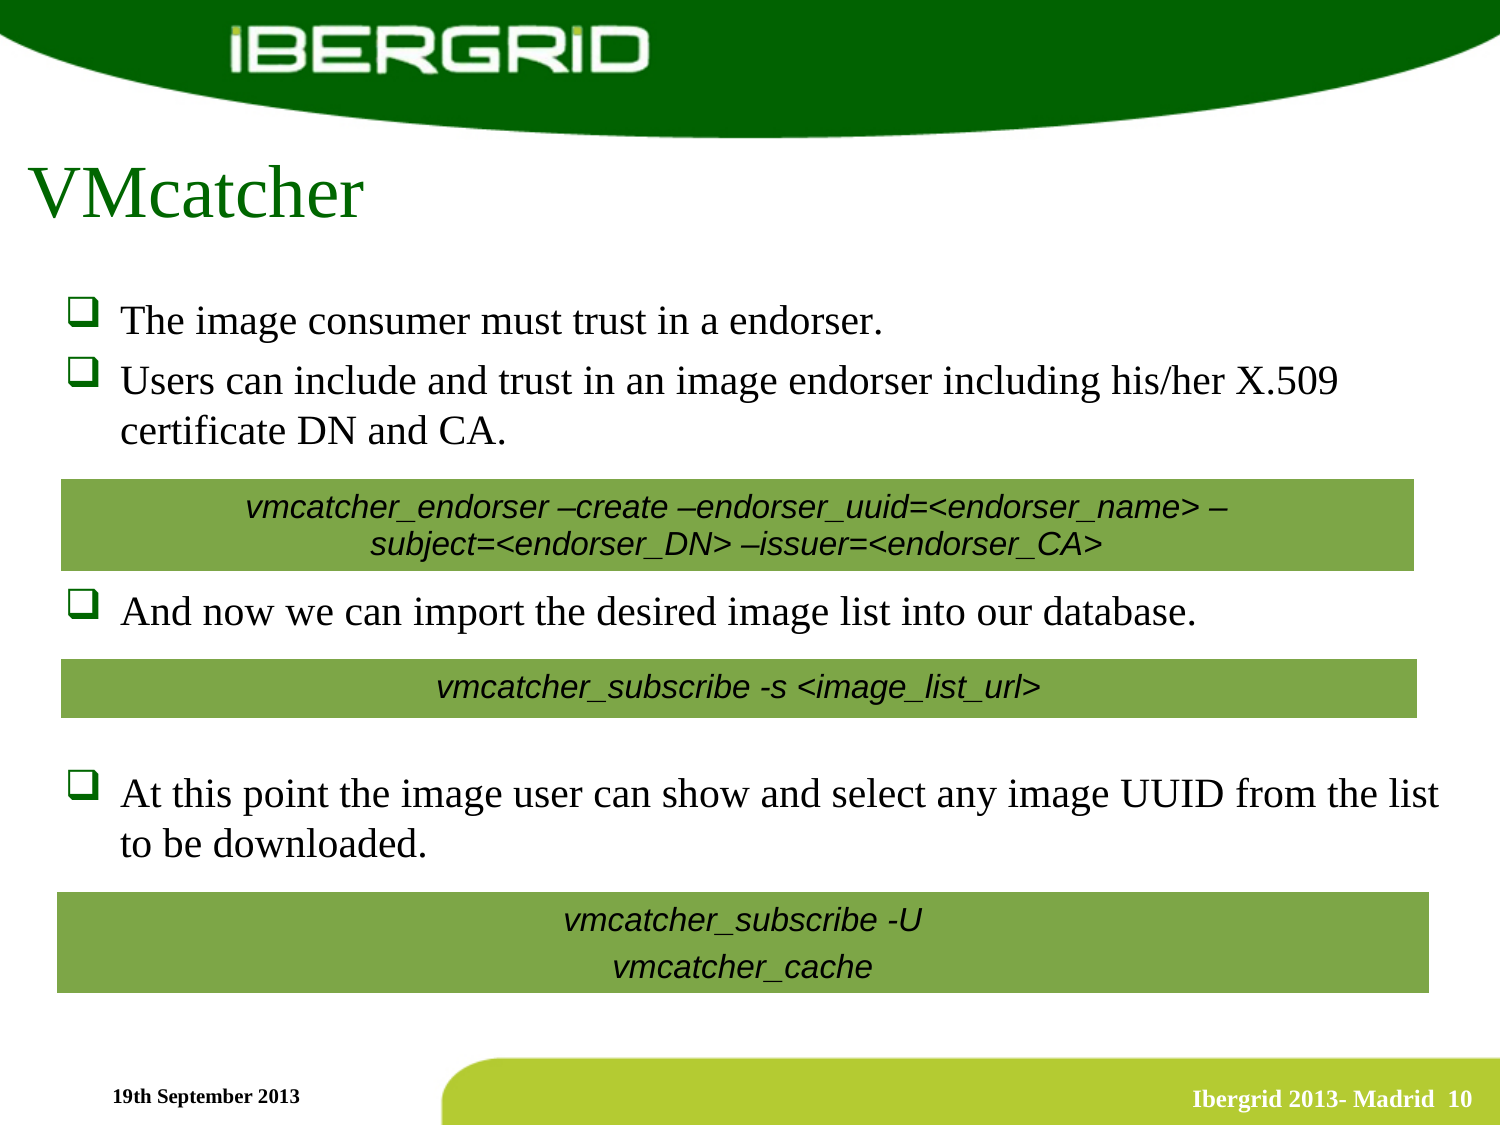

VMcatcher
The image consumer must trust in a endorser.
Users can include and trust in an image endorser including his/her X.509 certificate DN and CA.
And now we can import the desired image list into our database.
At this point the image user can show and select any image UUID from the list to be downloaded.
| vmcatcher\_endorser –create –endorser\_uuid=<endorser\_name> –subject=<endorser\_DN> –issuer=<endorser\_CA> |
| --- |
| vmcatcher\_subscribe -s <image\_list\_url> |
| --- |
| vmcatcher\_subscribe -U vmcatcher\_cache |
| --- |
19th September 2013
Ibergrid 2013- Madrid